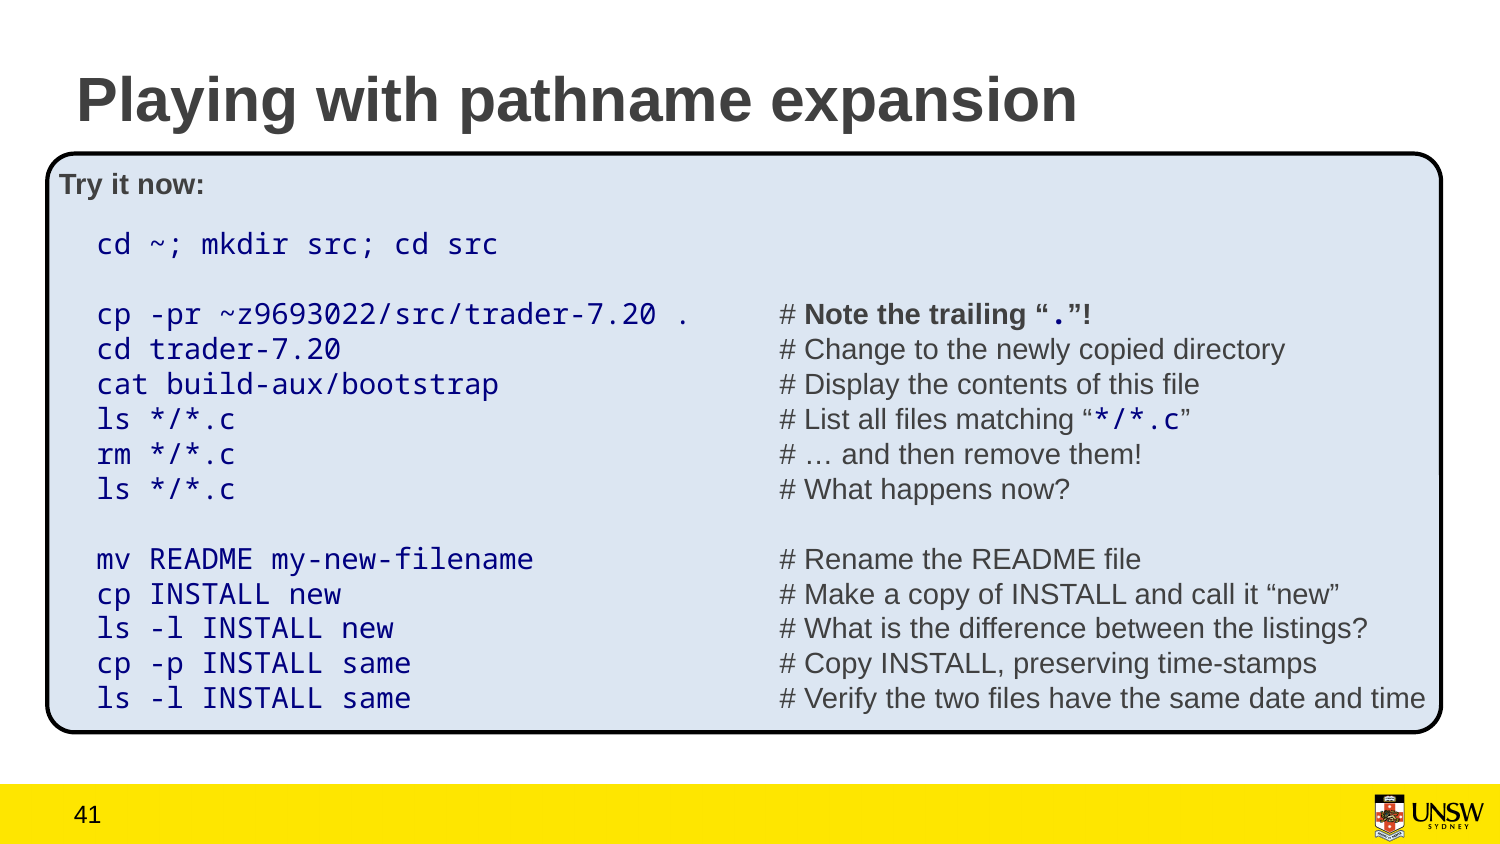

# Playing with pathname expansion
Try it now:
cd ~; mkdir src; cd src
cp -pr ~z9693022/src/trader-7.20 .		 # Note the trailing “.”!
cd trader-7.20						 # Change to the newly copied directory
cat build-aux/bootstrap				 # Display the contents of this file
ls */*.c								 # List all files matching “*/*.c”
rm */*.c								 # … and then remove them!
ls */*.c								 # What happens now?
mv README my-new-filename				 # Rename the README file
cp INSTALL new						 # Make a copy of INSTALL and call it “new”
ls -l INSTALL new						 # What is the difference between the listings?
cp -p INSTALL same					 # Copy INSTALL, preserving time-stamps
ls -l INSTALL same					 # Verify the two files have the same date and time